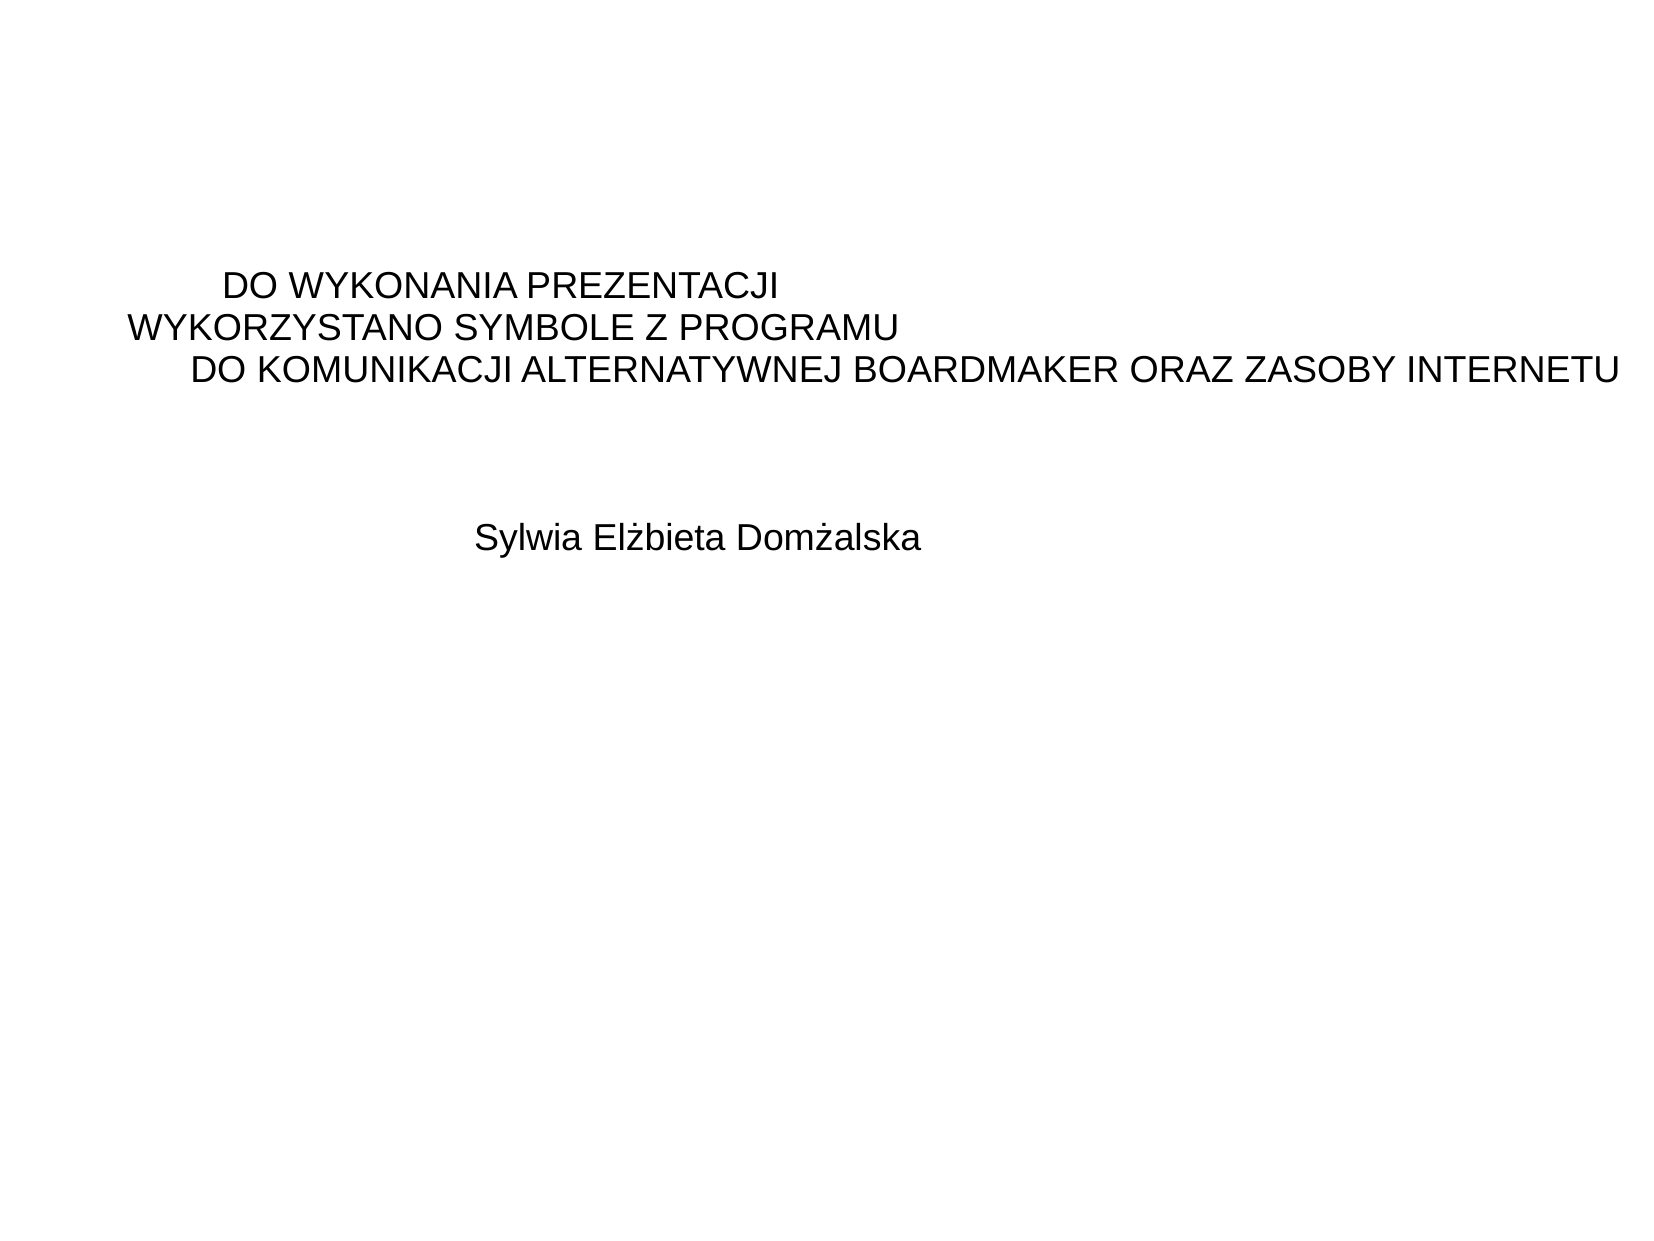

#
 DO WYKONANIA PREZENTACJI
 WYKORZYSTANO SYMBOLE Z PROGRAMU
 DO KOMUNIKACJI ALTERNATYWNEJ BOARDMAKER ORAZ ZASOBY INTERNETU
 Sylwia Elżbieta Domżalska